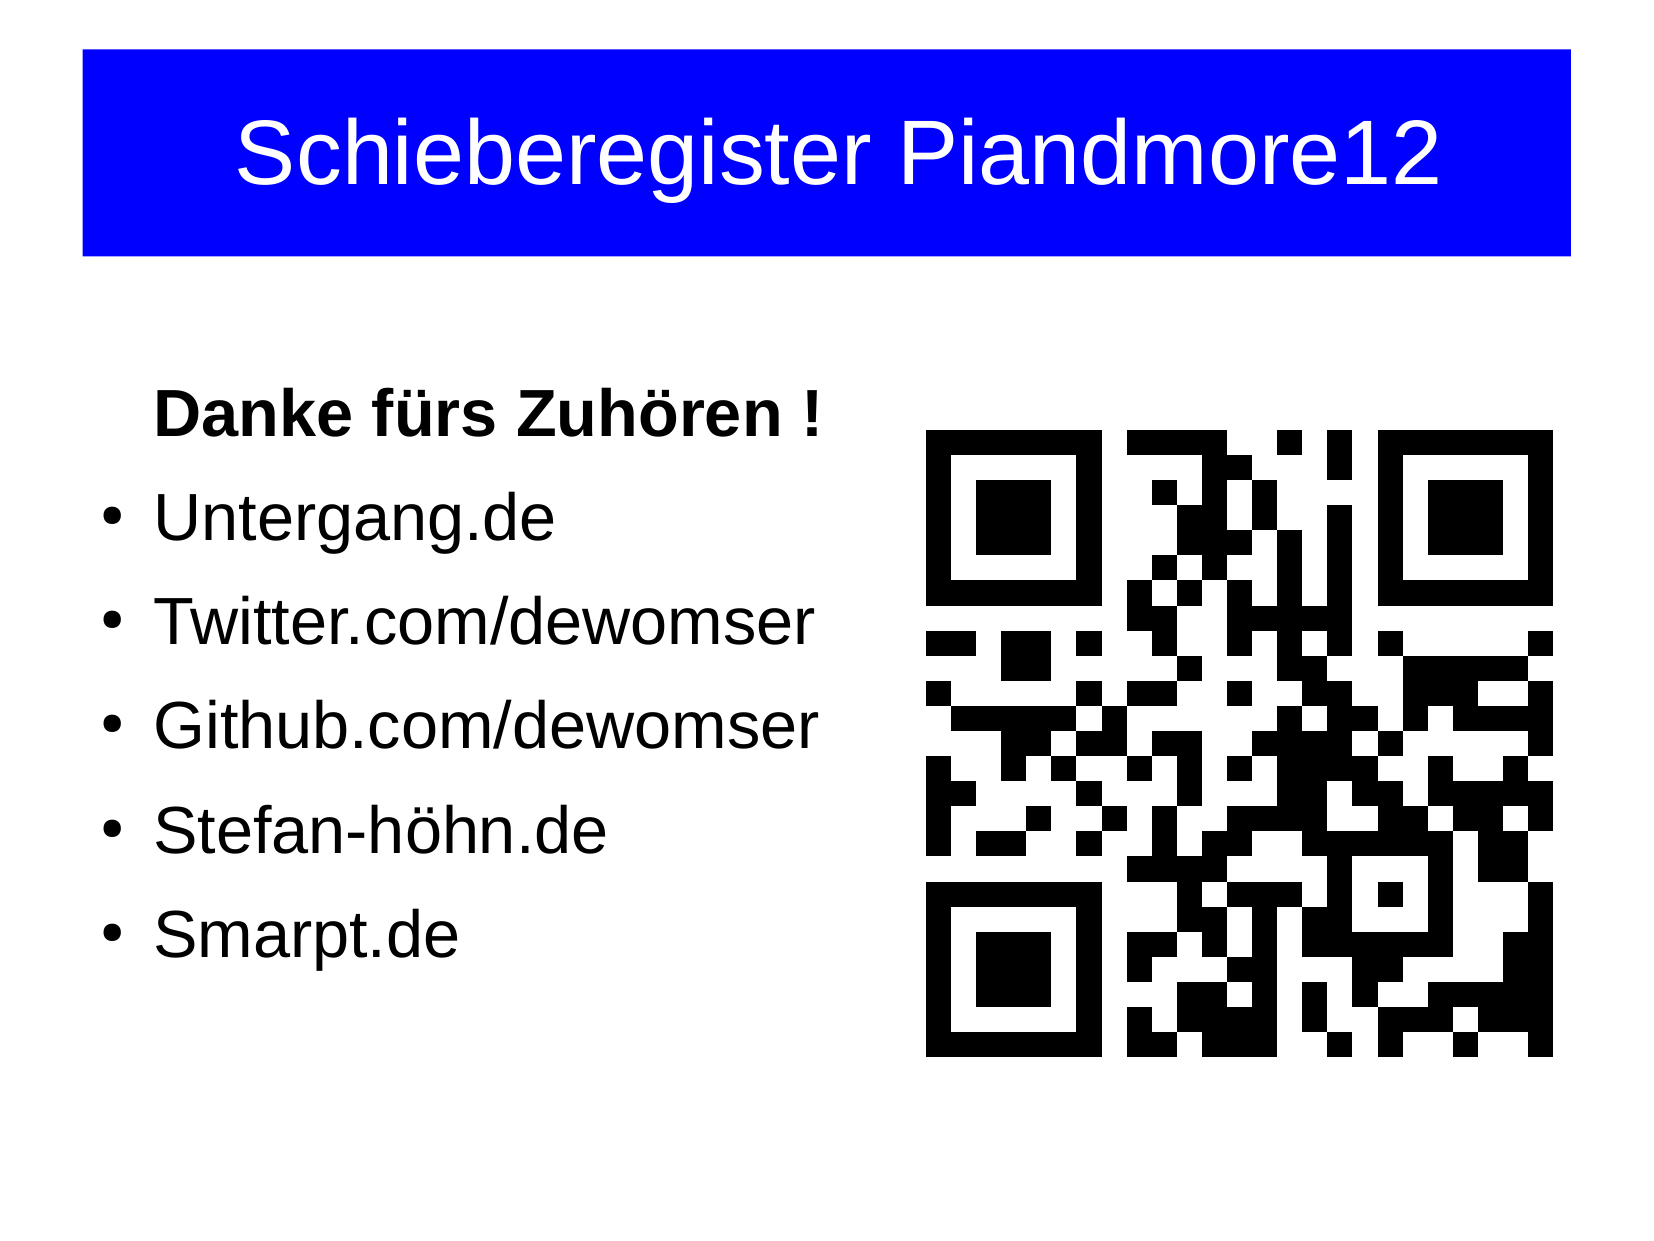

# Schieberegister Piandmore12
Danke fürs Zuhören !
Untergang.de
Twitter.com/dewomser
Github.com/dewomser
Stefan-höhn.de
Smarpt.de